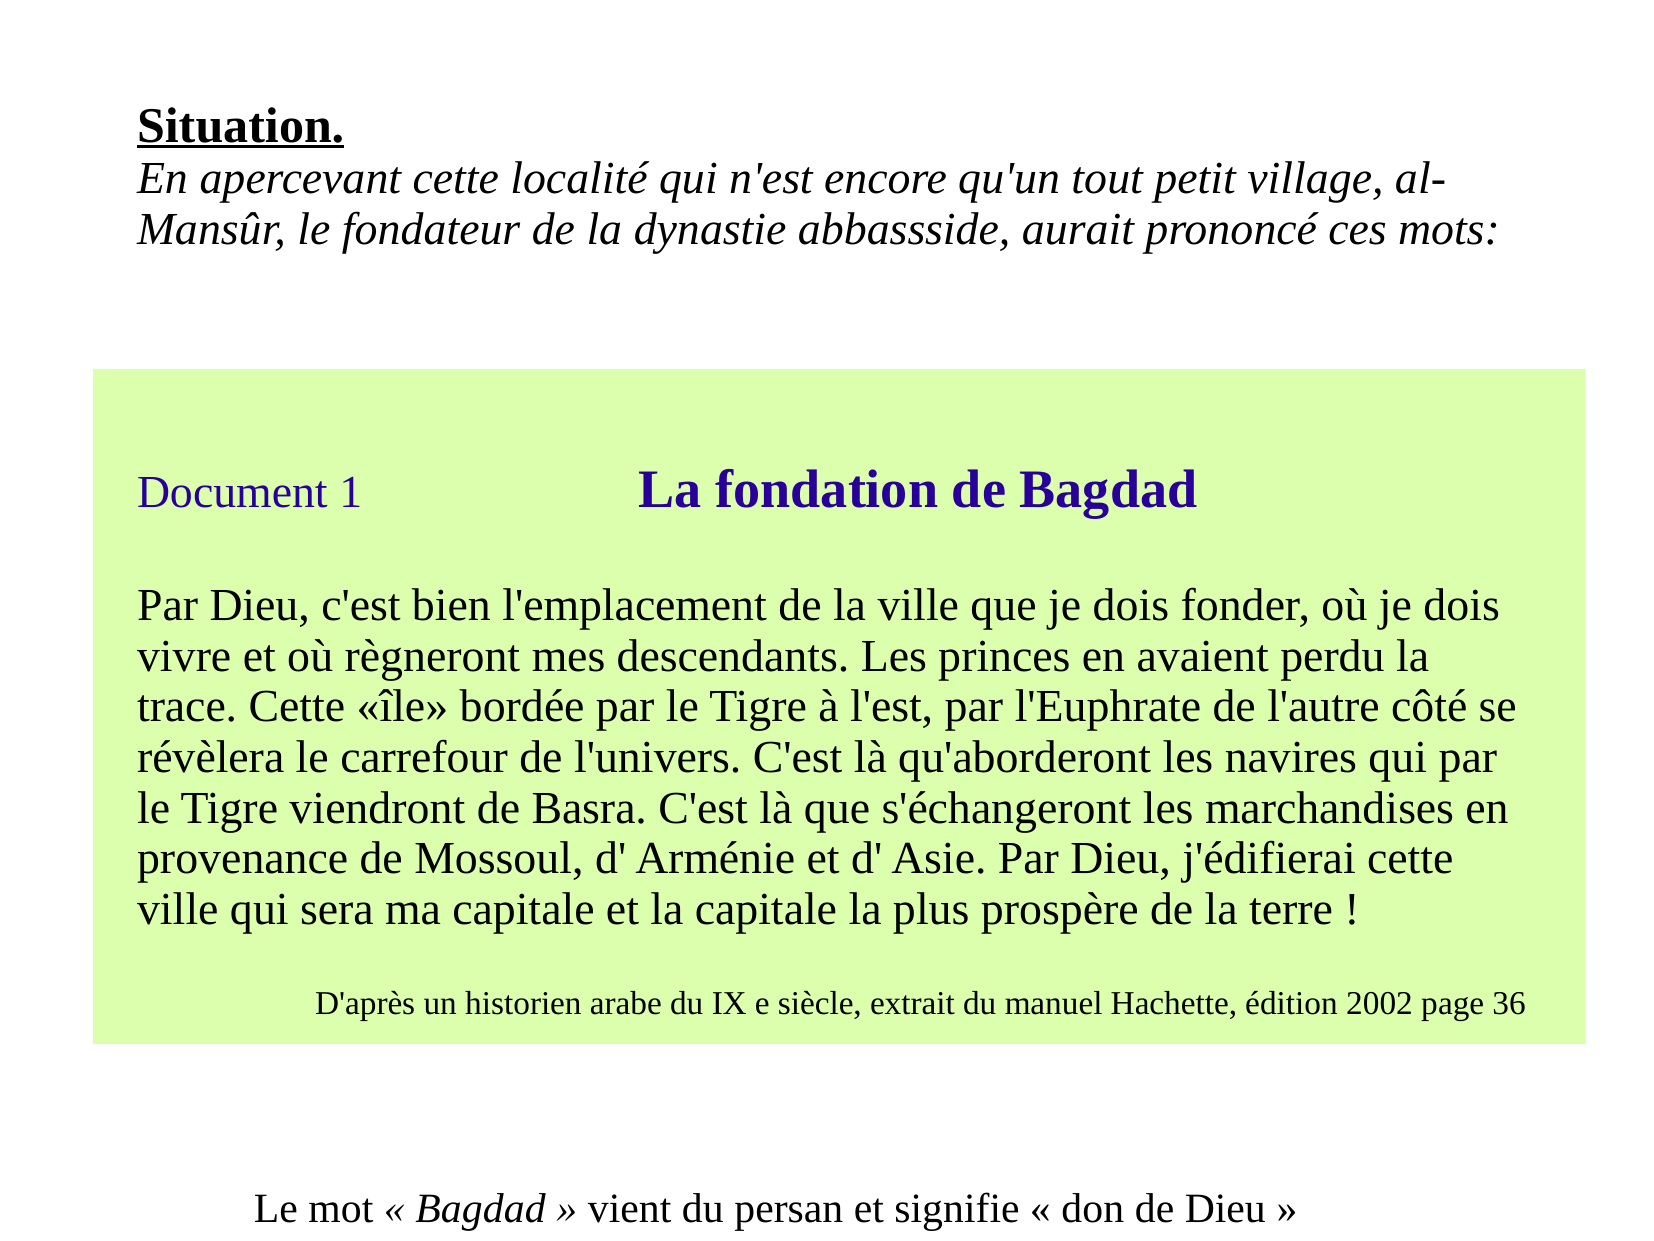

Situation.
En apercevant cette localité qui n'est encore qu'un tout petit village, al-Mansûr, le fondateur de la dynastie abbassside, aurait prononcé ces mots:
Document 1 La fondation de Bagdad
Par Dieu, c'est bien l'emplacement de la ville que je dois fonder, où je dois vivre et où règneront mes descendants. Les princes en avaient perdu la trace. Cette «île» bordée par le Tigre à l'est, par l'Euphrate de l'autre côté se révèlera le carrefour de l'univers. C'est là qu'aborderont les navires qui par le Tigre viendront de Basra. C'est là que s'échangeront les marchandises en provenance de Mossoul, d' Arménie et d' Asie. Par Dieu, j'édifierai cette ville qui sera ma capitale et la capitale la plus prospère de la terre !
D'après un historien arabe du IX e siècle, extrait du manuel Hachette, édition 2002 page 36
Le mot « Bagdad » vient du persan et signifie « don de Dieu »